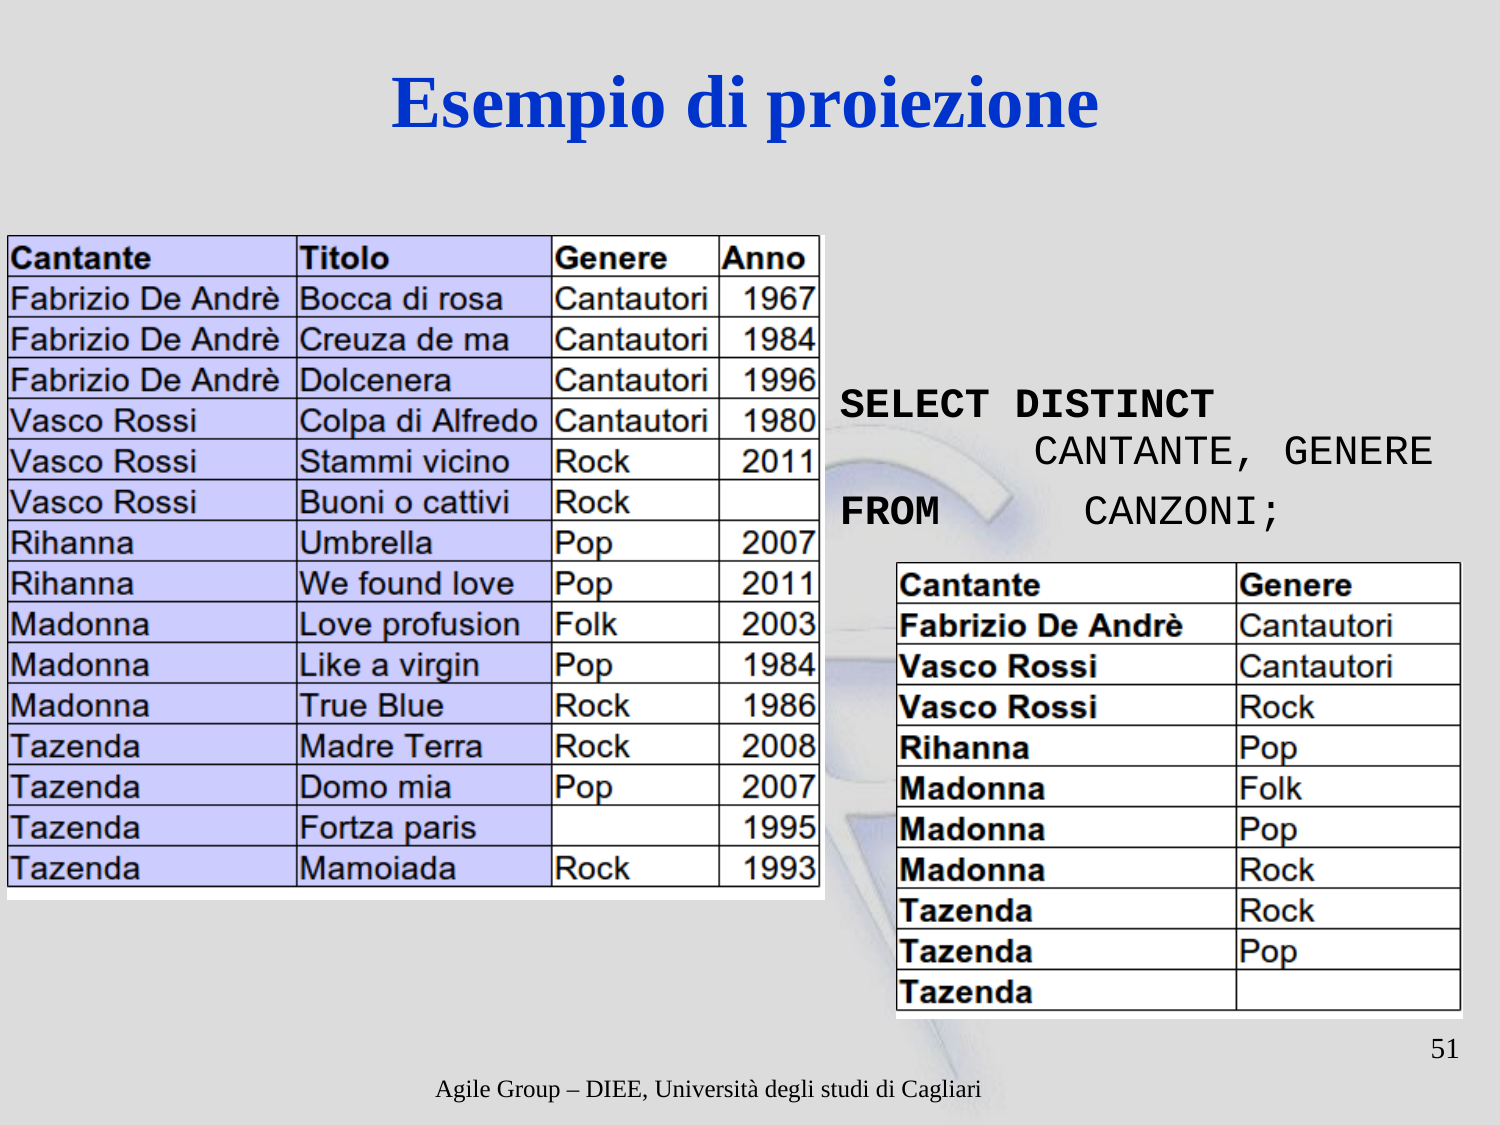

# Esempio di proiezione
SELECT DISTINCT
 	 CANTANTE, GENERE
FROM	CANZONI;
51